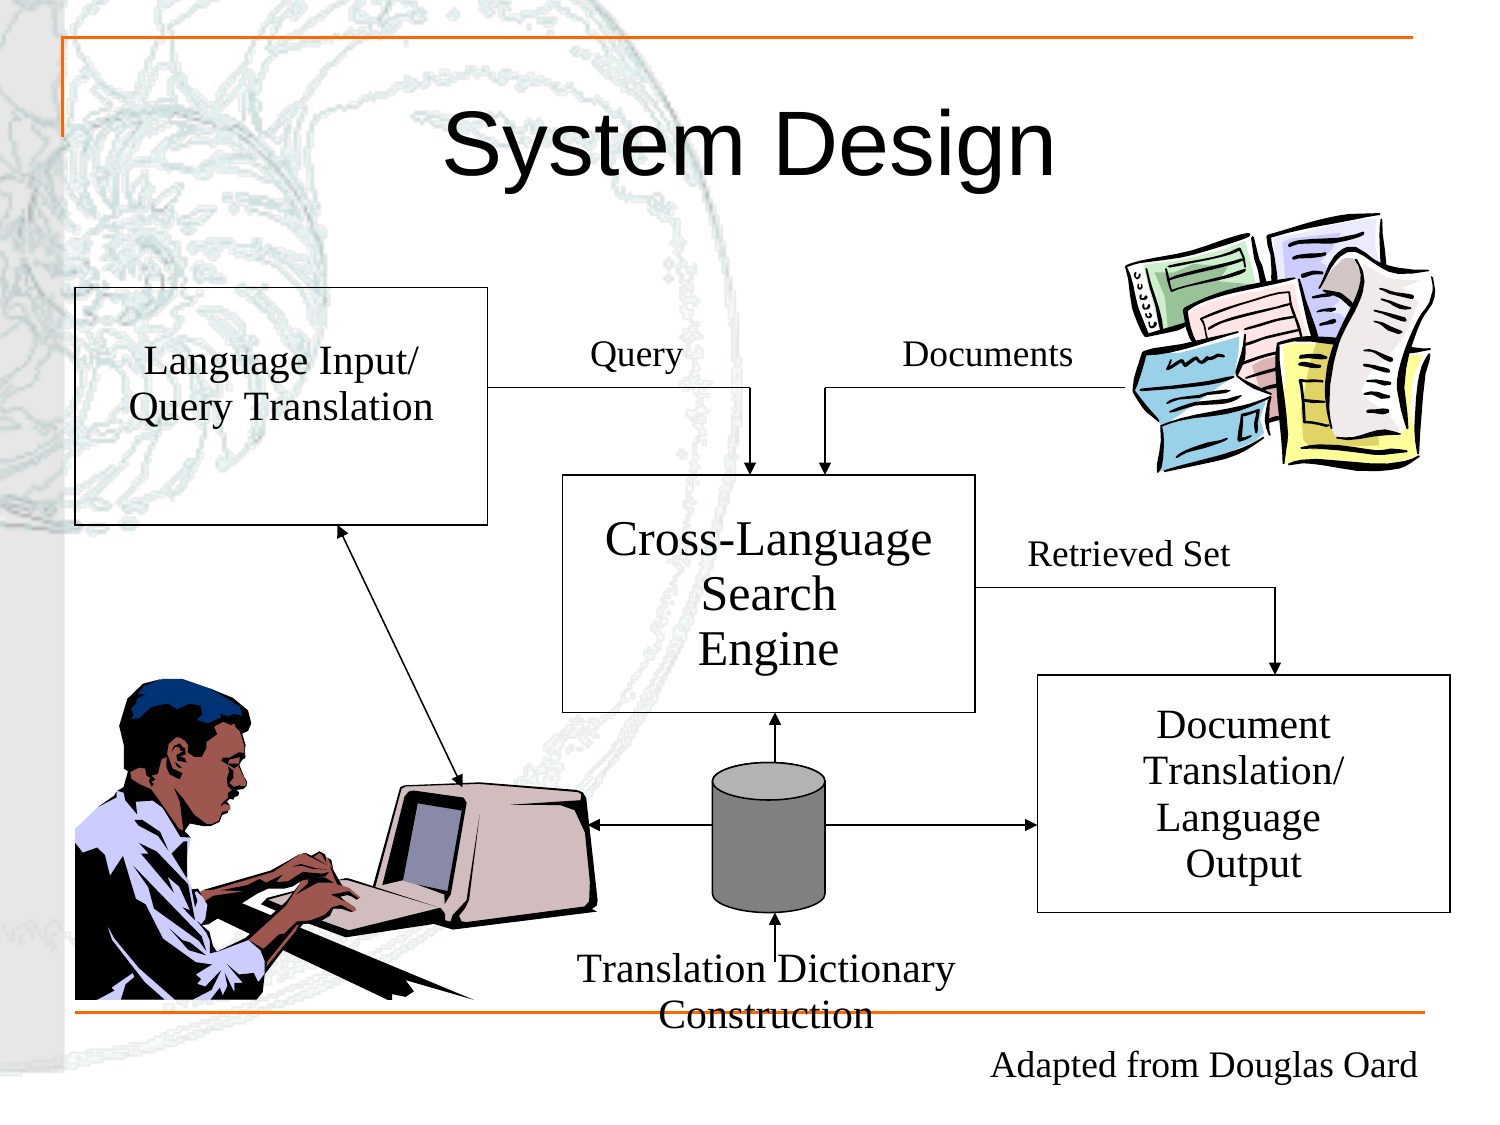

# System Design
Language Input/
Query Translation
Query
Documents
Cross-Language
Search
Engine
Retrieved Set
Document
Translation/
Language
Output
Translation Dictionary
Construction
Adapted from Douglas Oard